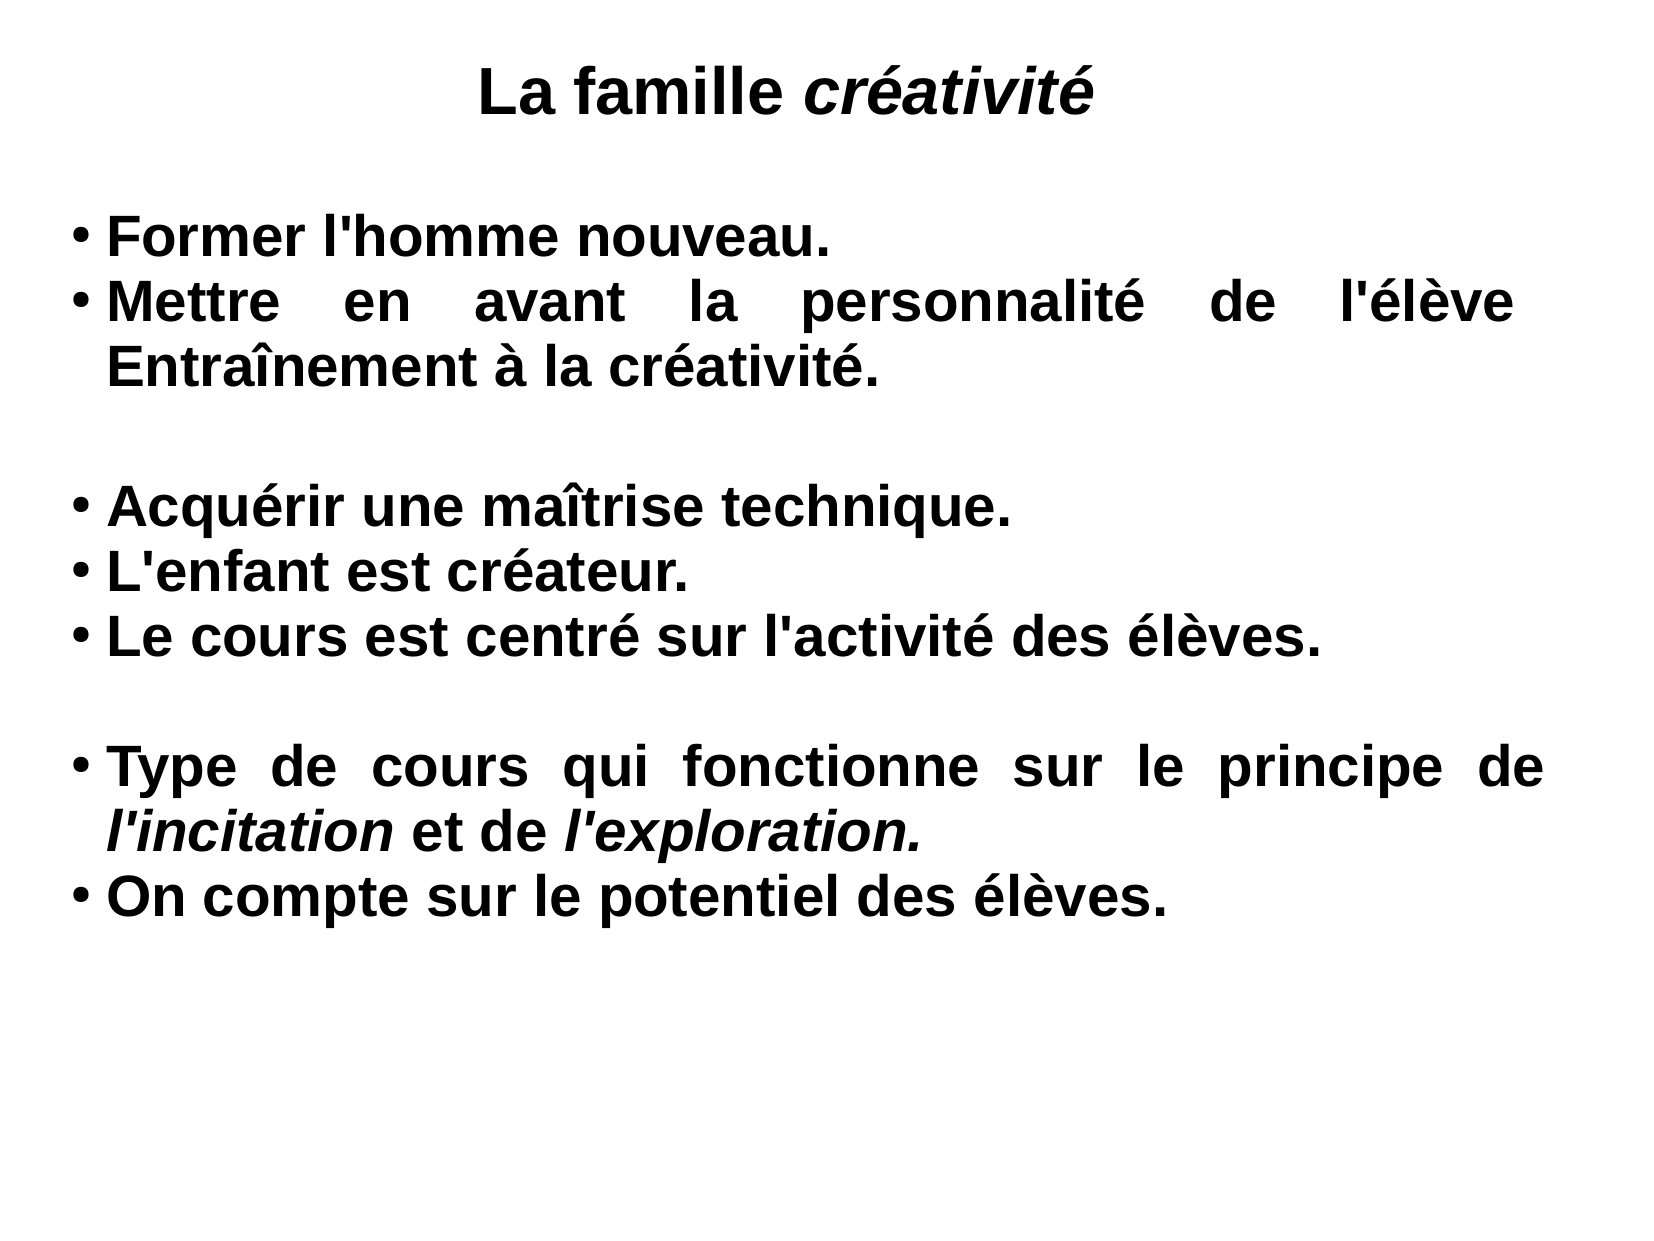

La famille créativité
Former l'homme nouveau.
Mettre en avant la personnalité de l'élève Entraînement à la créativité.
Acquérir une maîtrise technique.
L'enfant est créateur.
Le cours est centré sur l'activité des élèves.
Type de cours qui fonctionne sur le principe de l'incitation et de l'exploration.
On compte sur le potentiel des élèves.